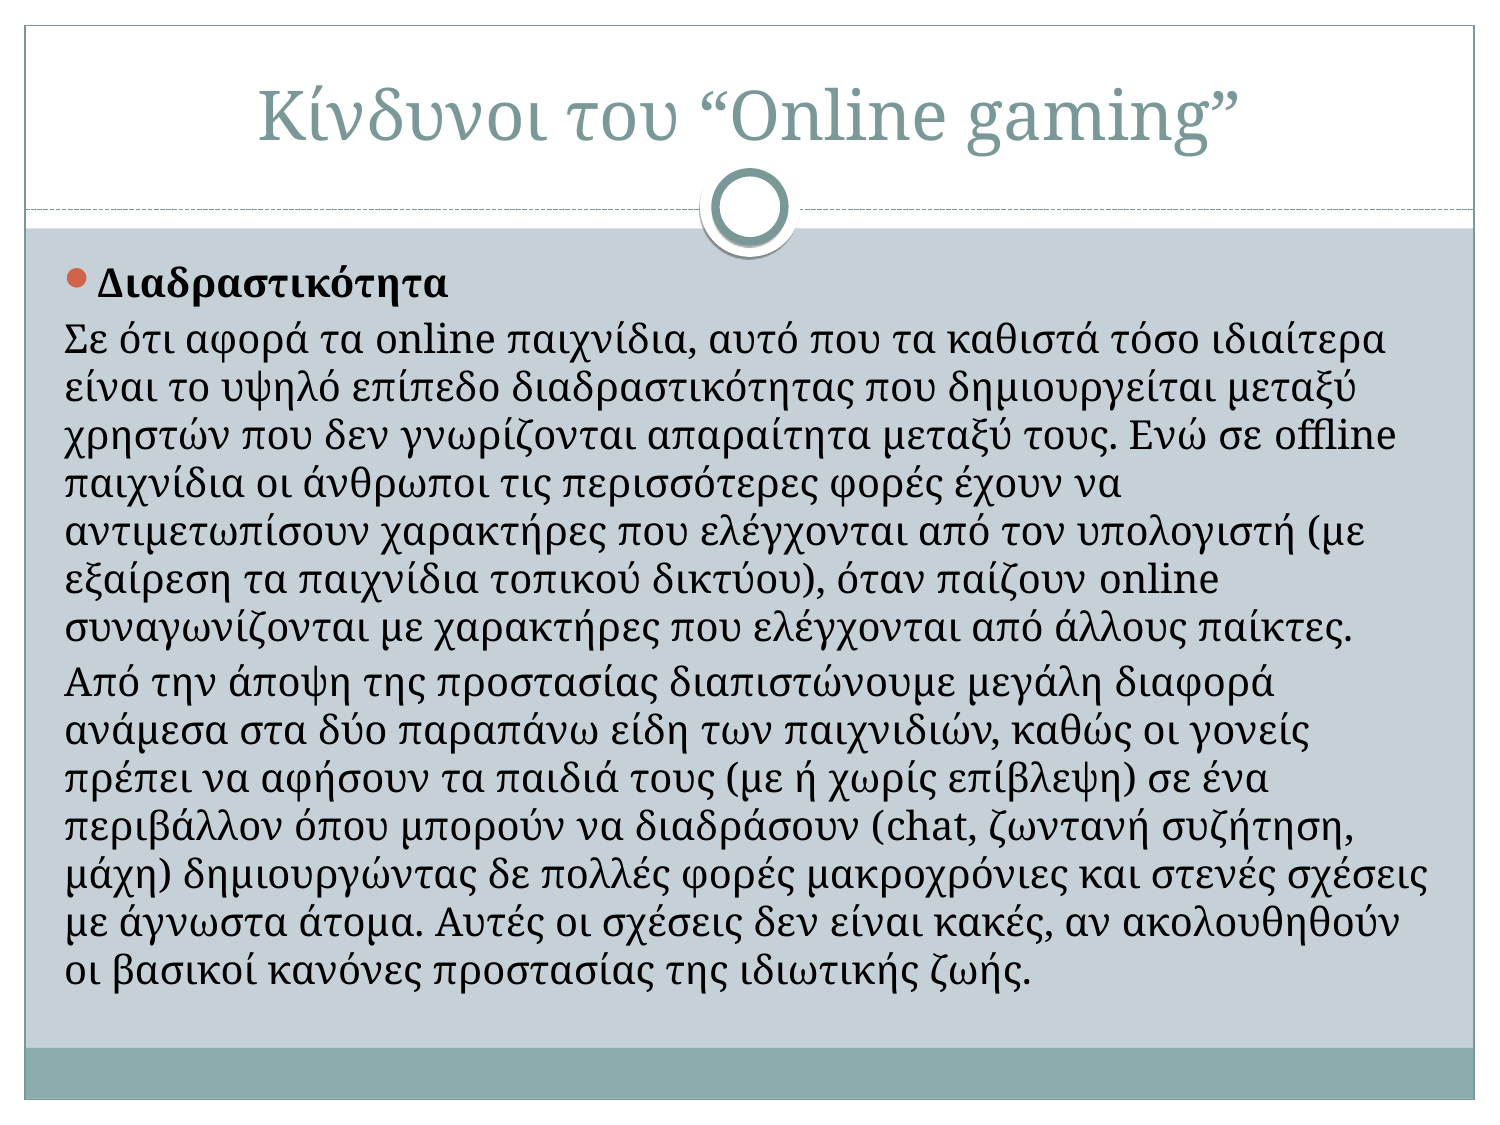

# Κίνδυνοι του “Online gaming”
Διαδραστικότητα
Σε ότι αφορά τα online παιχνίδια, αυτό που τα καθιστά τόσο ιδιαίτερα είναι το υψηλό επίπεδο διαδραστικότητας που δημιουργείται μεταξύ χρηστών που δεν γνωρίζονται απαραίτητα μεταξύ τους. Ενώ σε offline παιχνίδια οι άνθρωποι τις περισσότερες φορές έχουν να αντιμετωπίσουν χαρακτήρες που ελέγχονται από τον υπολογιστή (με εξαίρεση τα παιχνίδια τοπικού δικτύου), όταν παίζουν online συναγωνίζονται με χαρακτήρες που ελέγχονται από άλλους παίκτες.
Από την άποψη της προστασίας διαπιστώνουμε μεγάλη διαφορά ανάμεσα στα δύο παραπάνω είδη των παιχνιδιών, καθώς οι γονείς πρέπει να αφήσουν τα παιδιά τους (με ή χωρίς επίβλεψη) σε ένα περιβάλλον όπου μπορούν να διαδράσουν (chat, ζωντανή συζήτηση, μάχη) δημιουργώντας δε πολλές φορές μακροχρόνιες και στενές σχέσεις με άγνωστα άτομα. Αυτές οι σχέσεις δεν είναι κακές, αν ακολουθηθούν οι βασικοί κανόνες προστασίας της ιδιωτικής ζωής.